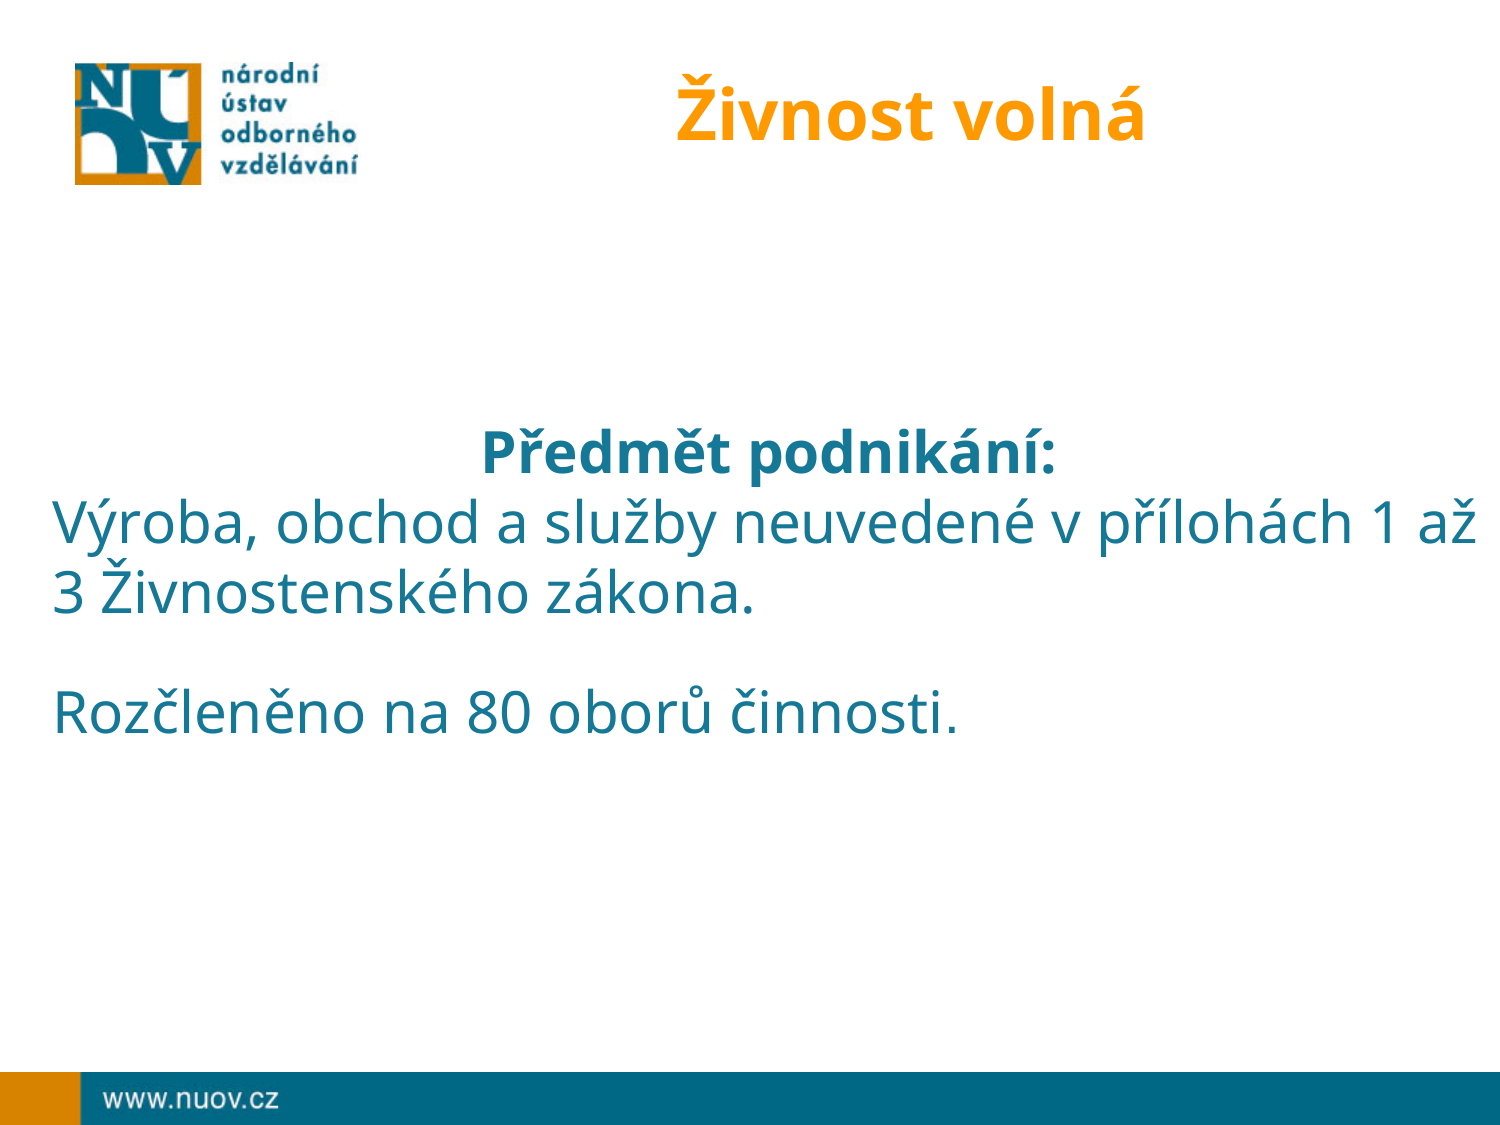

# Živnost volná
Předmět podnikání:
Výroba, obchod a služby neuvedené v přílohách 1 až 3 Živnostenského zákona.
Rozčleněno na 80 oborů činnosti.